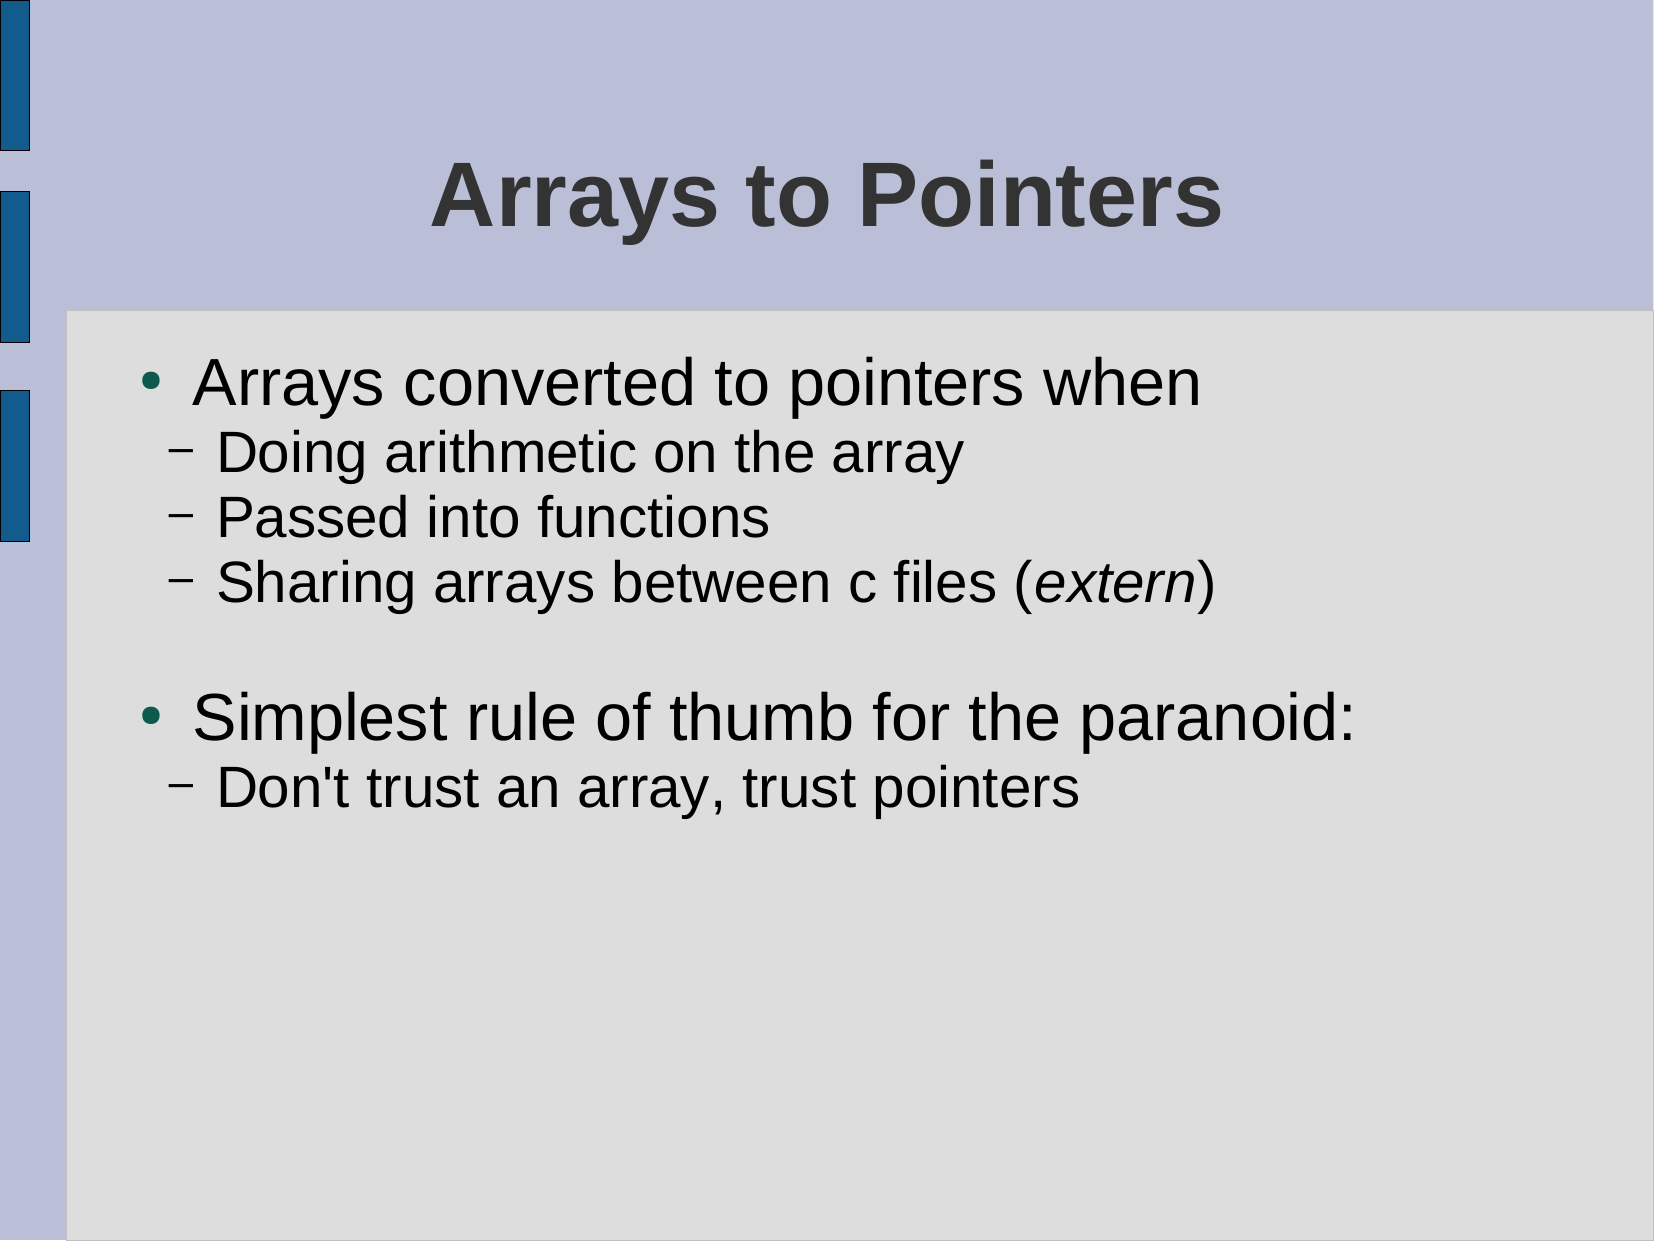

# Arrays to Pointers
Arrays converted to pointers when
Doing arithmetic on the array
Passed into functions
Sharing arrays between c files (extern)
Simplest rule of thumb for the paranoid:
Don't trust an array, trust pointers